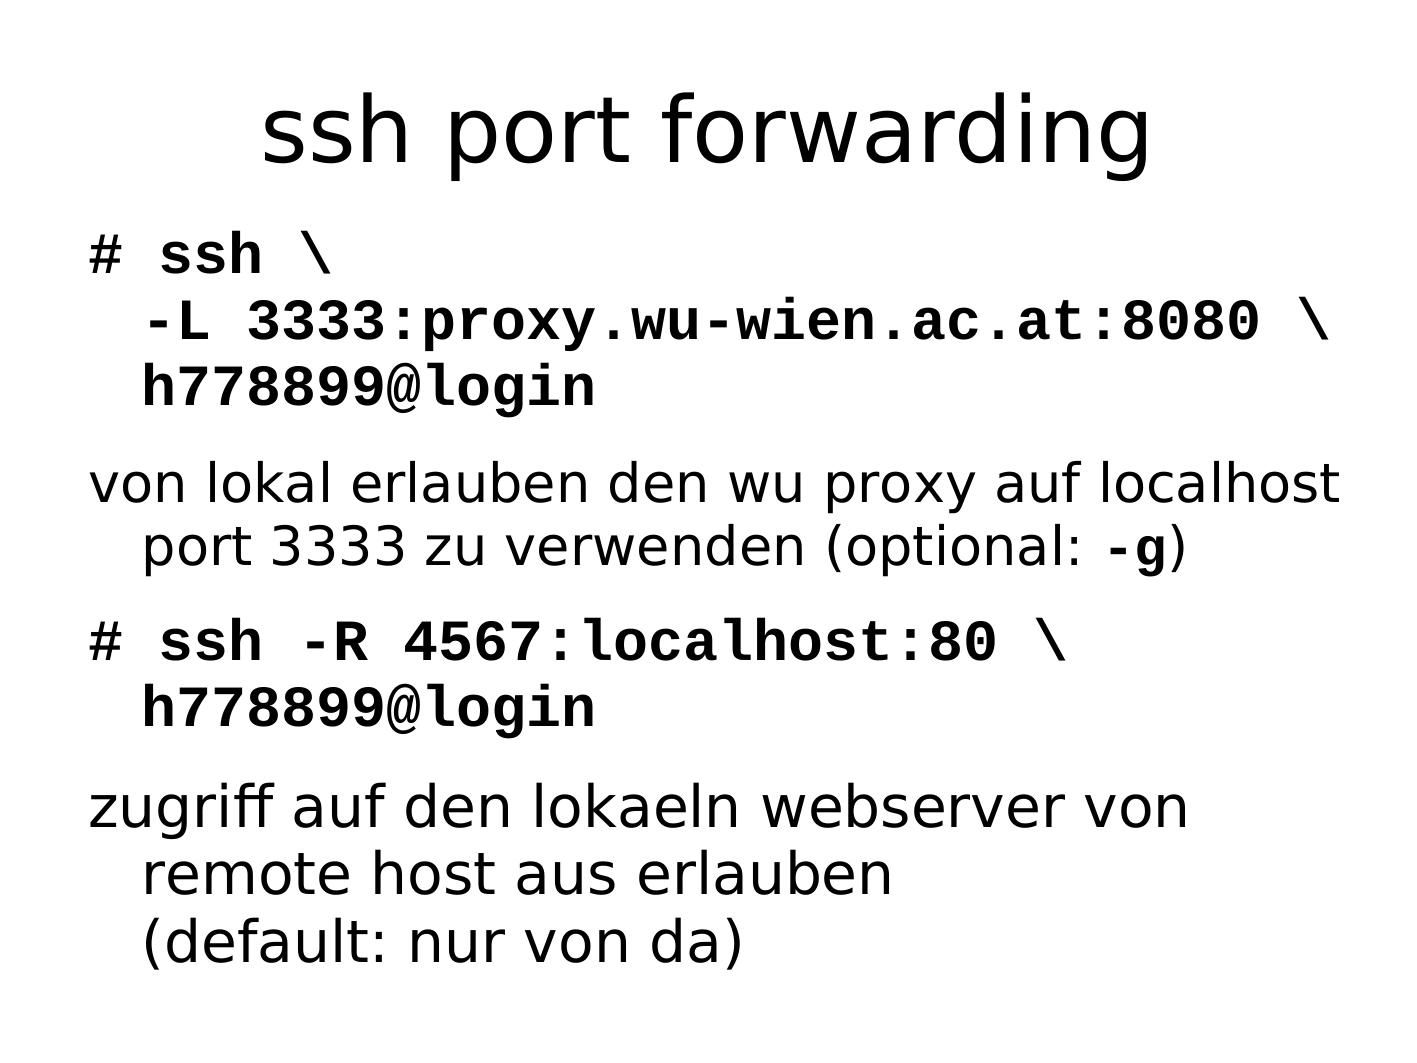

# ssh port forwarding
# ssh \ -L 3333:proxy.wu-wien.ac.at:8080 \ h778899@login
von lokal erlauben den wu proxy auf localhost port 3333 zu verwenden (optional: -g)
# ssh -R 4567:localhost:80 \ h778899@login
zugriff auf den lokaeln webserver von remote host aus erlauben
(default: nur von da)